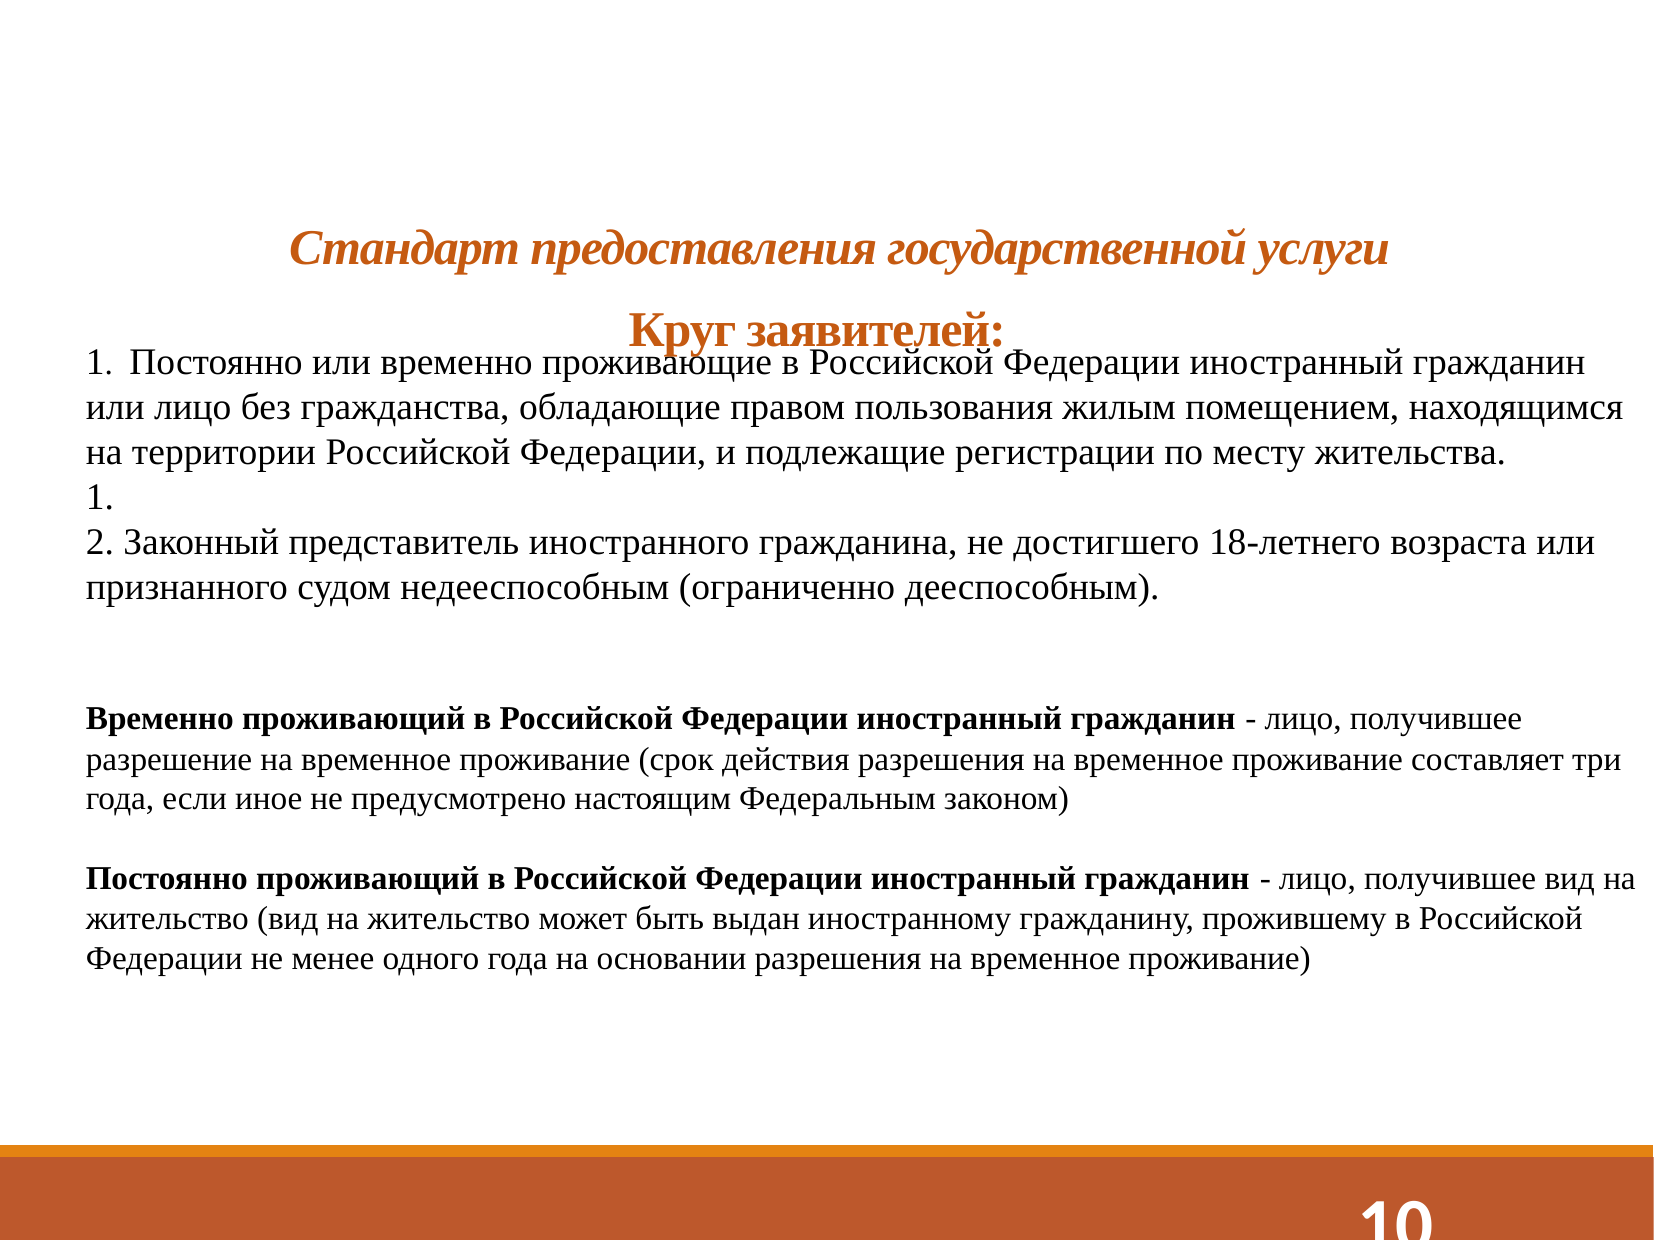

# Стандарт предоставления государственной услуги
Круг заявителей:
1. Постоянно или временно проживающие в Российской Федерации иностранный гражданин или лицо без гражданства, обладающие правом пользования жилым помещением, находящимся на территории Российской Федерации, и подлежащие регистрации по месту жительства.
2. Законный представитель иностранного гражданина, не достигшего 18-летнего возраста или признанного судом недееспособным (ограниченно дееспособным).
Временно проживающий в Российской Федерации иностранный гражданин - лицо, получившее разрешение на временное проживание (срок действия разрешения на временное проживание составляет три года, если иное не предусмотрено настоящим Федеральным законом)
Постоянно проживающий в Российской Федерации иностранный гражданин - лицо, получившее вид на жительство (вид на жительство может быть выдан иностранному гражданину, прожившему в Российской Федерации не менее одного года на основании разрешения на временное проживание)